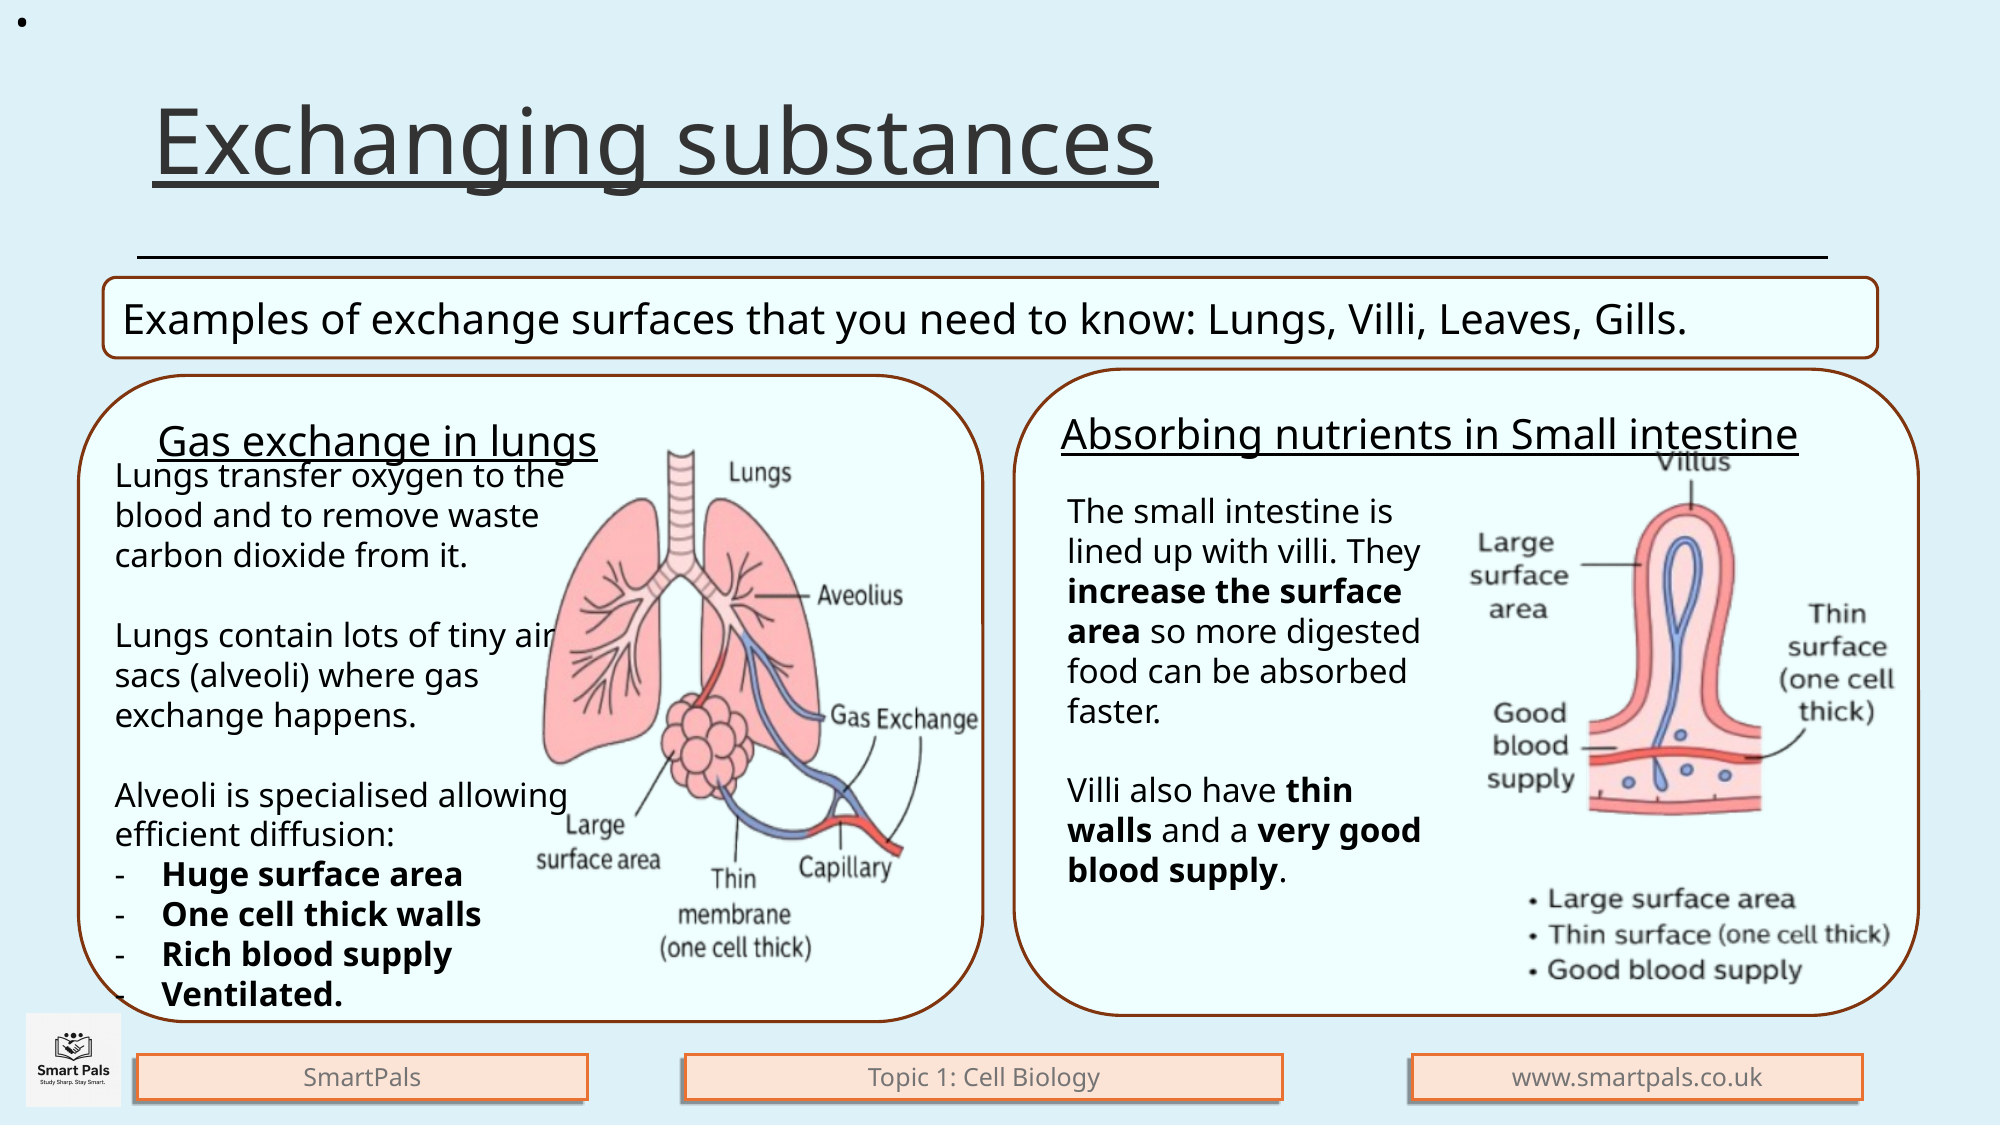

"Therapeutic cloning = NO rejection! Same DNA = happy immune system."
# Exchanging substances
Examples of exchange surfaces that you need to know: Lungs, Villi, Leaves, Gills.
Absorbing nutrients in Small intestine
 Gas exchange in lungs
Lungs transfer oxygen to the blood and to remove waste carbon dioxide from it.
Lungs contain lots of tiny air sacs (alveoli) where gas exchange happens.
Alveoli is specialised allowing efficient diffusion:
Huge surface area
One cell thick walls
Rich blood supply
Ventilated.
The small intestine is lined up with villi. They increase the surface area so more digested food can be absorbed faster.
Villi also have thin walls and a very good blood supply.